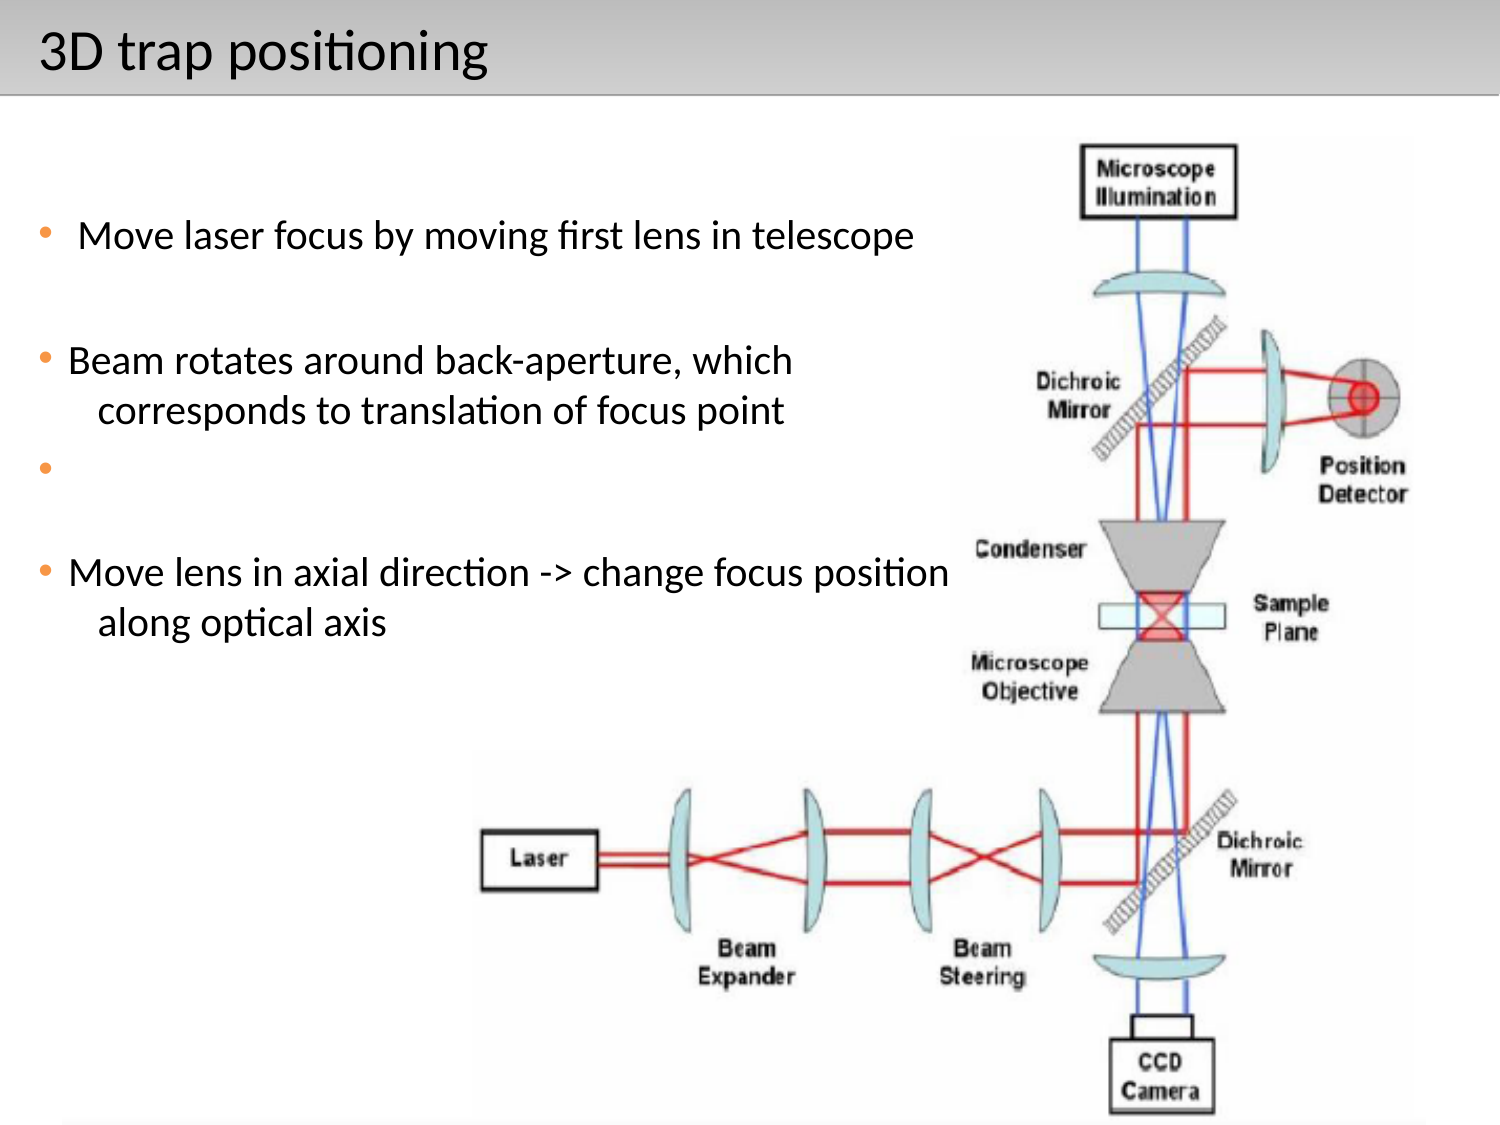

# 3D trap positioning
 Move laser focus by moving first lens in telescope
Beam rotates around back-aperture, which corresponds to translation of focus point
Move lens in axial direction -> change focus position along optical axis